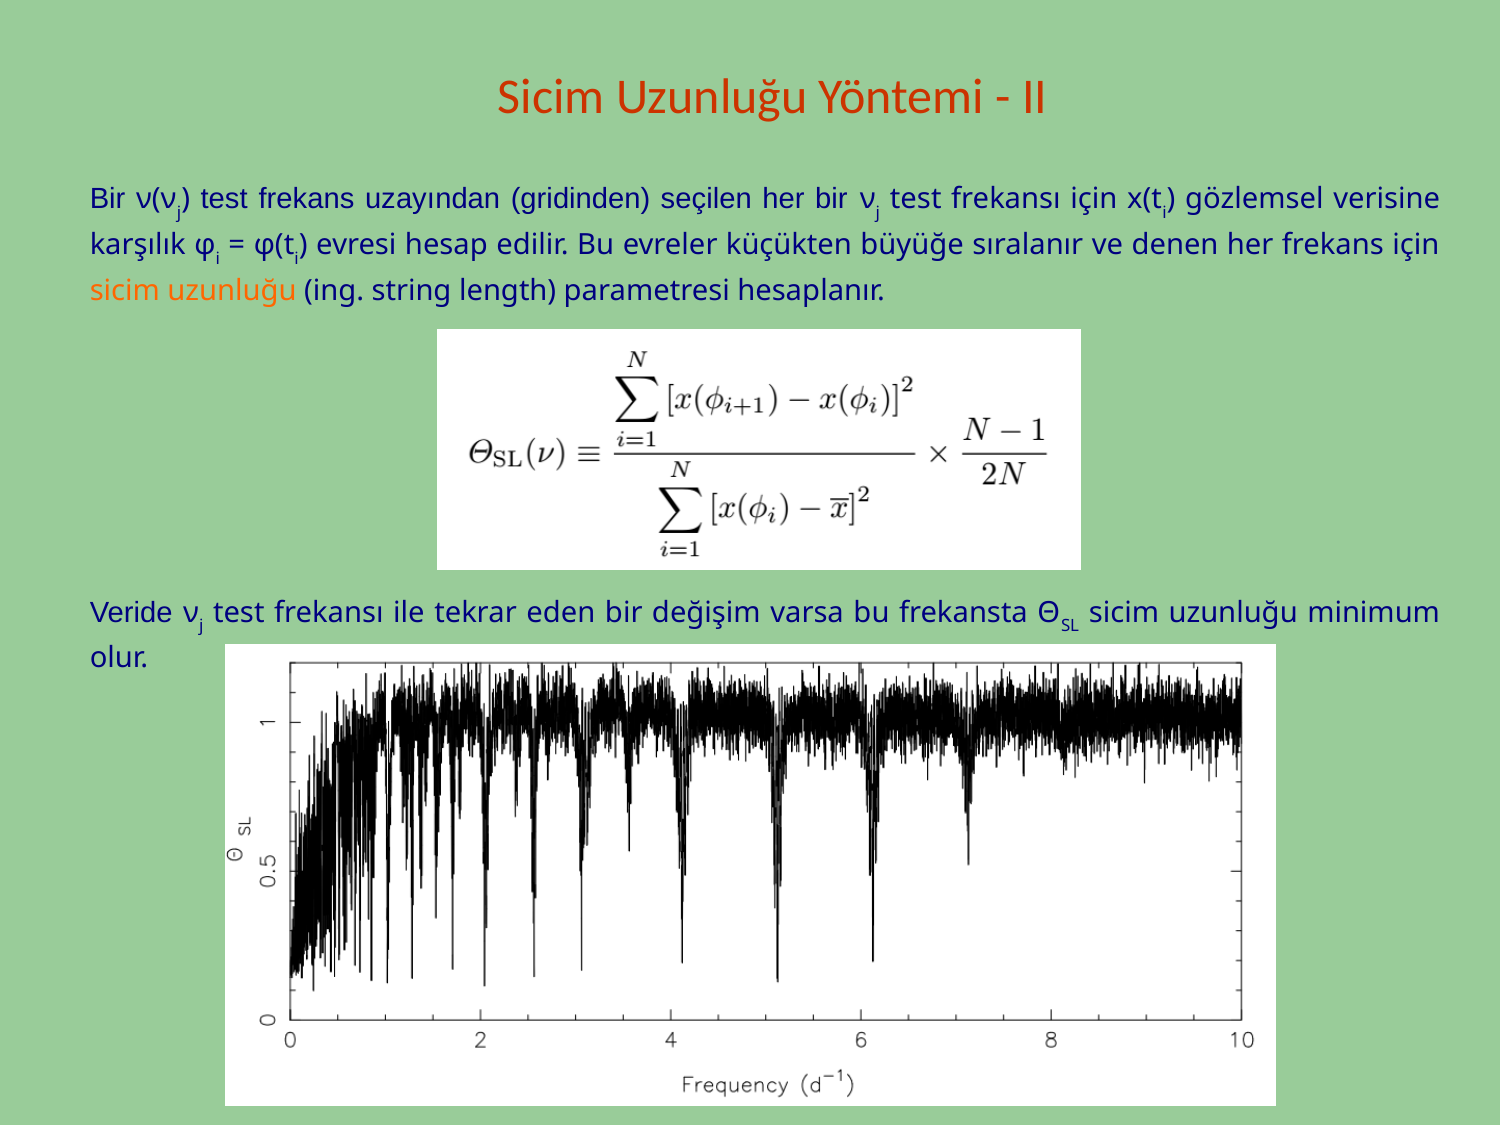

# Sicim Uzunluğu Yöntemi - II
Bir ν(νj) test frekans uzayından (gridinden) seçilen her bir νj test frekansı için x(ti) gözlemsel verisine karşılık φi = φ(ti) evresi hesap edilir. Bu evreler küçükten büyüğe sıralanır ve denen her frekans için sicim uzunluğu (ing. string length) parametresi hesaplanır.
Veride νj test frekansı ile tekrar eden bir değişim varsa bu frekansta ΘSL sicim uzunluğu minimum olur.